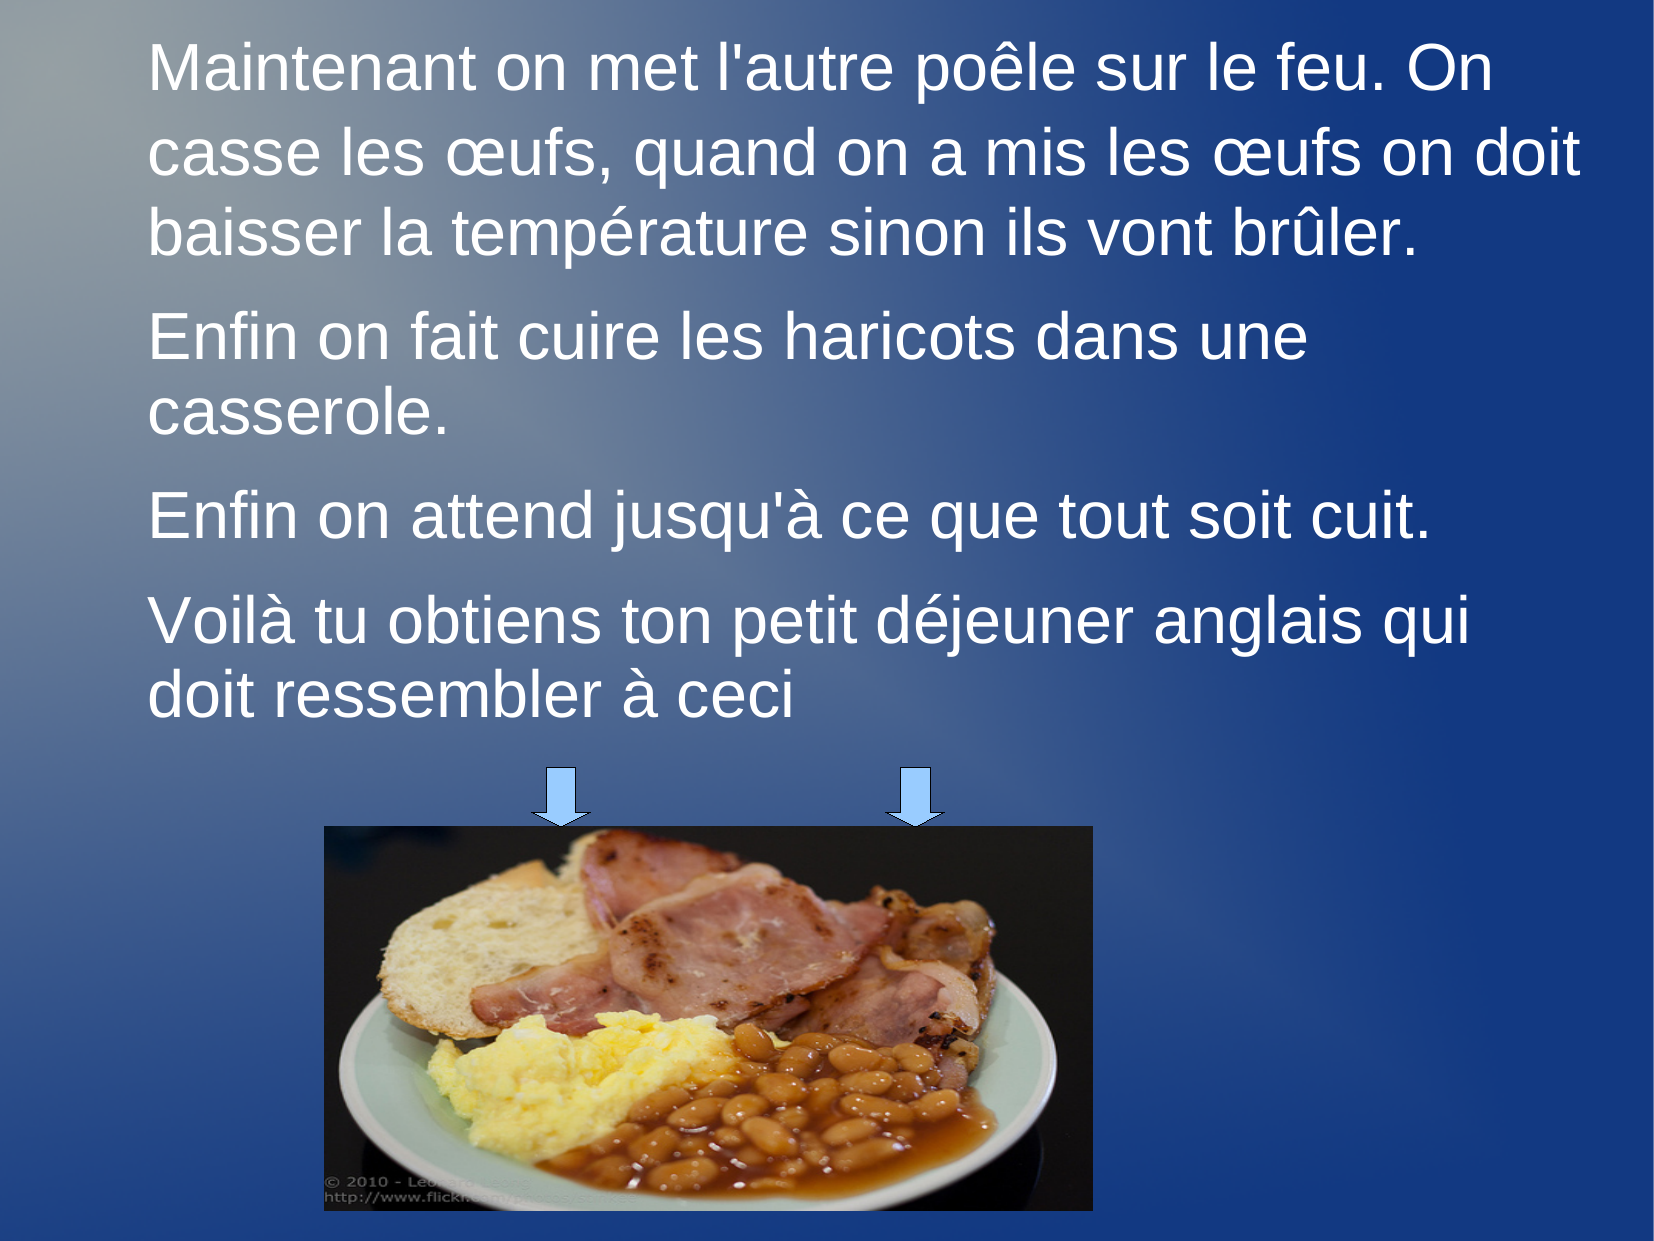

# Maintenant on met l'autre poêle sur le feu. On casse les œufs, quand on a mis les œufs on doit baisser la température sinon ils vont brûler.
Enfin on fait cuire les haricots dans une casserole.
Enfin on attend jusqu'à ce que tout soit cuit.
Voilà tu obtiens ton petit déjeuner anglais qui doit ressembler à ceci